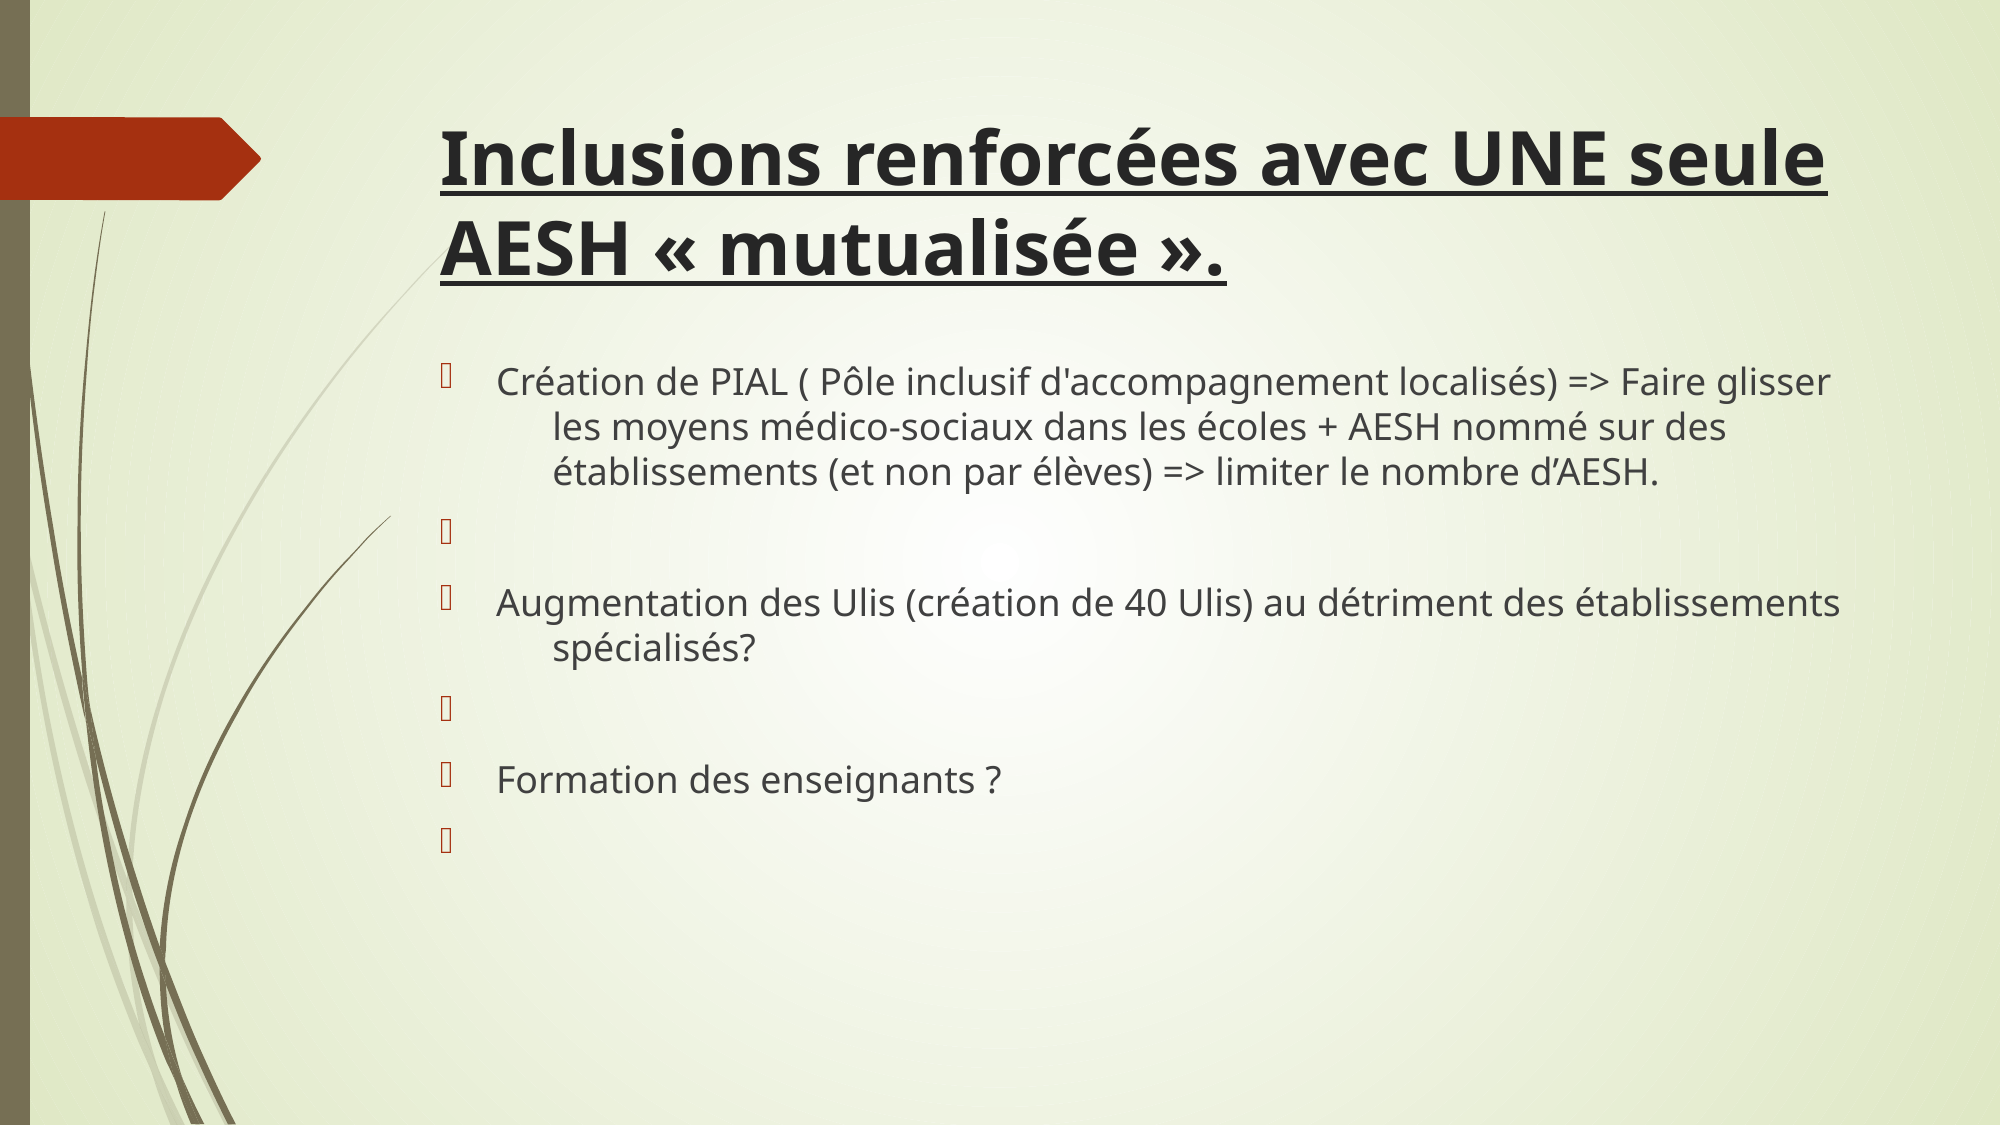

# Inclusions renforcées avec UNE seule AESH « mutualisée ».
Création de PIAL ( Pôle inclusif d'accompagnement localisés) => Faire glisser les moyens médico-sociaux dans les écoles + AESH nommé sur des établissements (et non par élèves) => limiter le nombre d’AESH.
Augmentation des Ulis (création de 40 Ulis) au détriment des établissements spécialisés?
Formation des enseignants ?